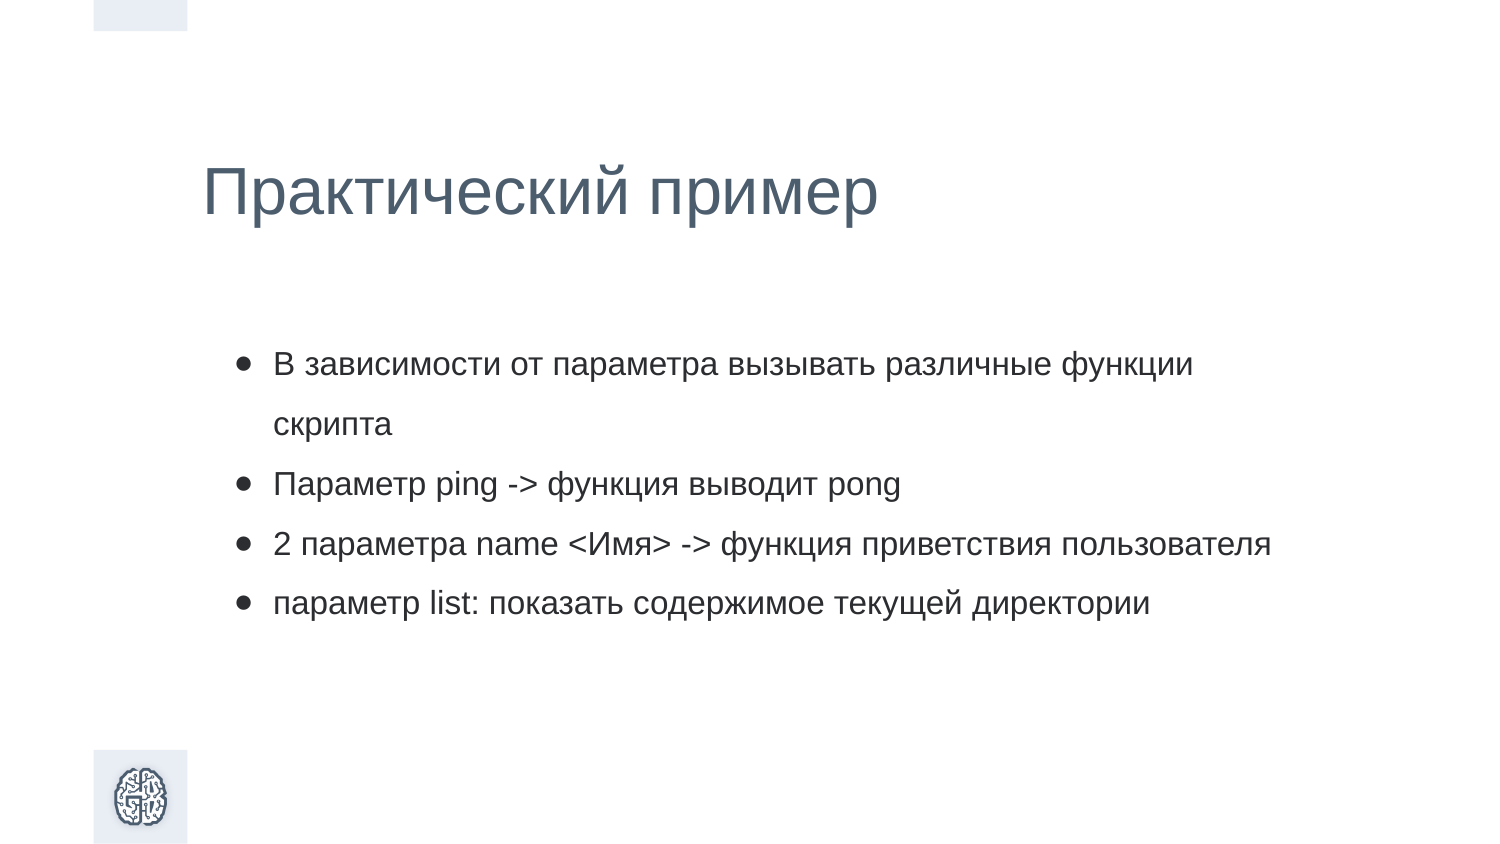

Практический пример
В зависимости от параметра вызывать различные функции скрипта
Параметр ping -> функция выводит pong
2 параметра name <Имя> -> функция приветствия пользователя
параметр list: показать содержимое текущей директории